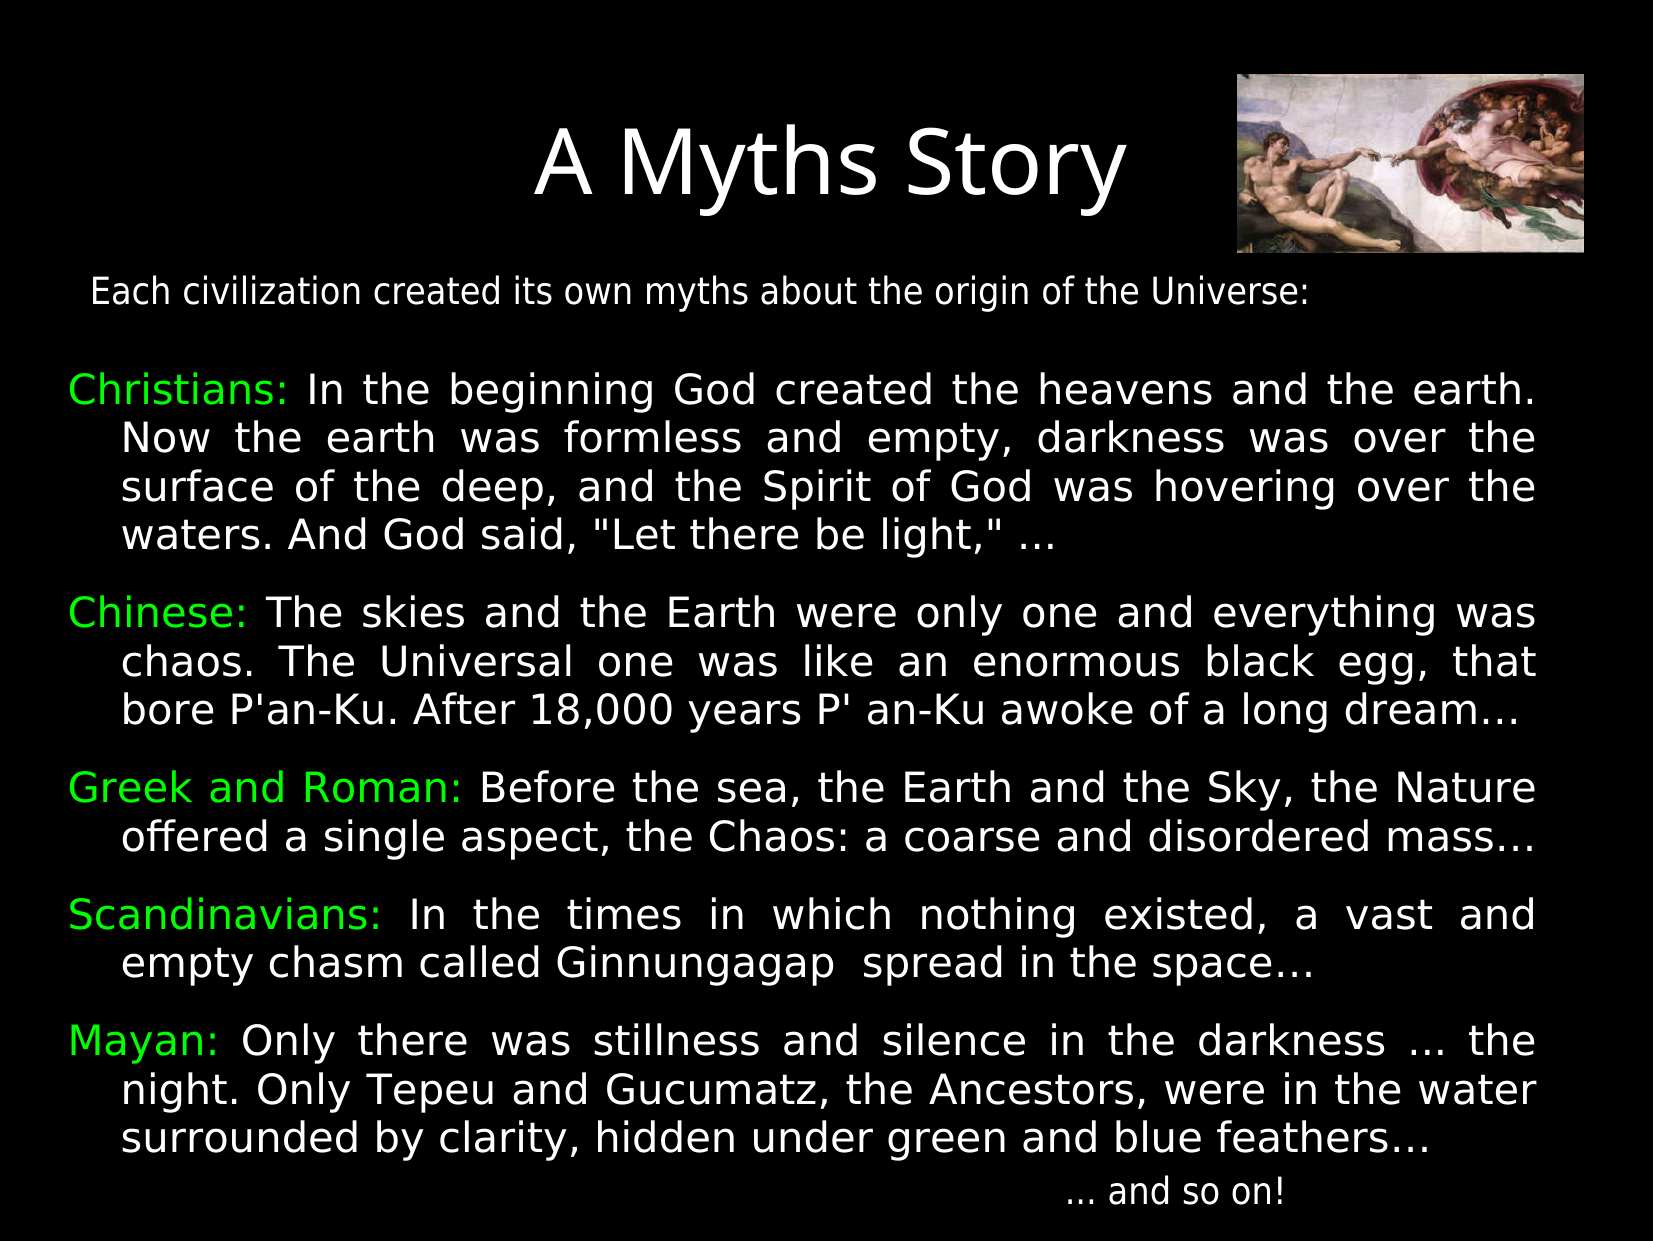

# A Myths Story
Each civilization created its own myths about the origin of the Universe:
Christians: In the beginning God created the heavens and the earth. Now the earth was formless and empty, darkness was over the surface of the deep, and the Spirit of God was hovering over the waters. And God said, "Let there be light," ...
Chinese: The skies and the Earth were only one and everything was chaos. The Universal one was like an enormous black egg, that bore P'an-Ku. After 18,000 years P' an-Ku awoke of a long dream…
Greek and Roman: Before the sea, the Earth and the Sky, the Nature offered a single aspect, the Chaos: a coarse and disordered mass…
Scandinavians: In the times in which nothing existed, a vast and empty chasm called Ginnungagap spread in the space…
Mayan: Only there was stillness and silence in the darkness ... the night. Only Tepeu and Gucumatz, the Ancestors, were in the water surrounded by clarity, hidden under green and blue feathers…
... and so on!